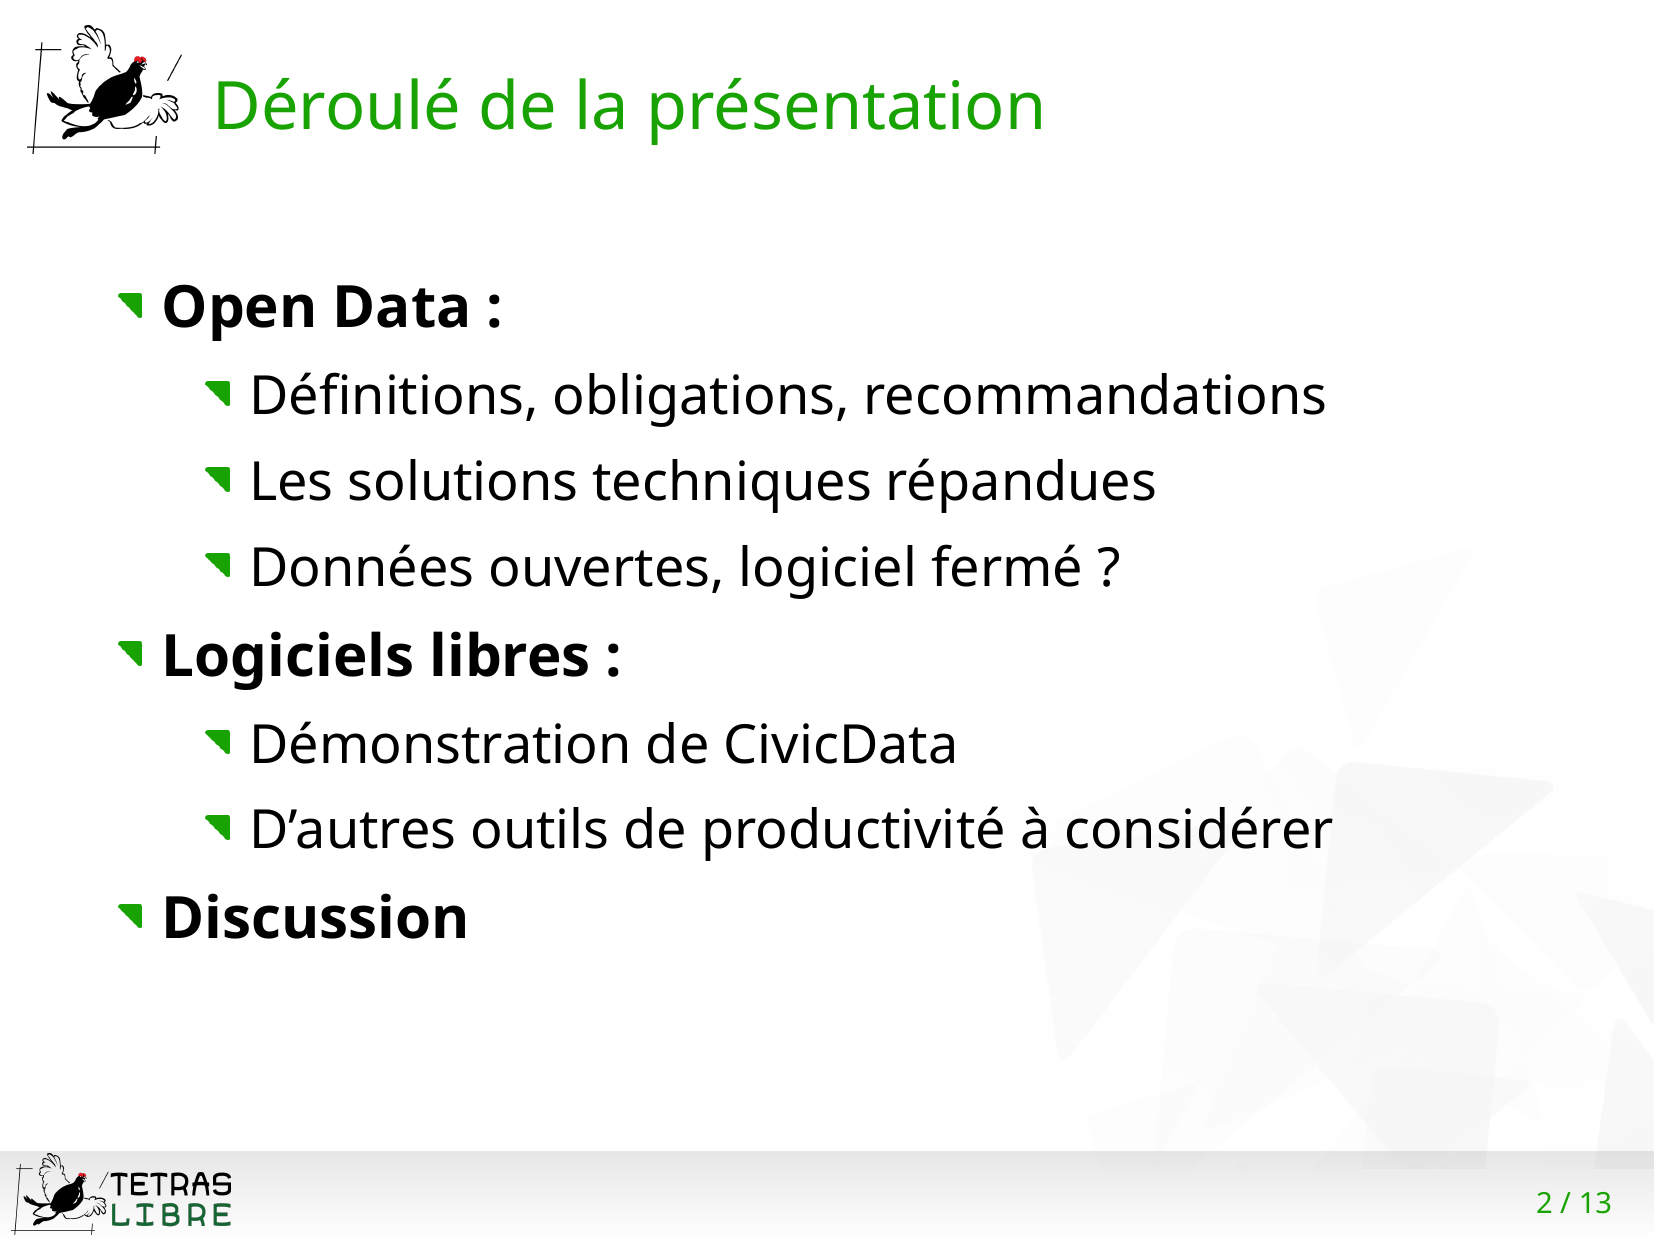

# Déroulé de la présentation
Open Data :
Définitions, obligations, recommandations
Les solutions techniques répandues
Données ouvertes, logiciel fermé ?
Logiciels libres :
Démonstration de CivicData
D’autres outils de productivité à considérer
Discussion